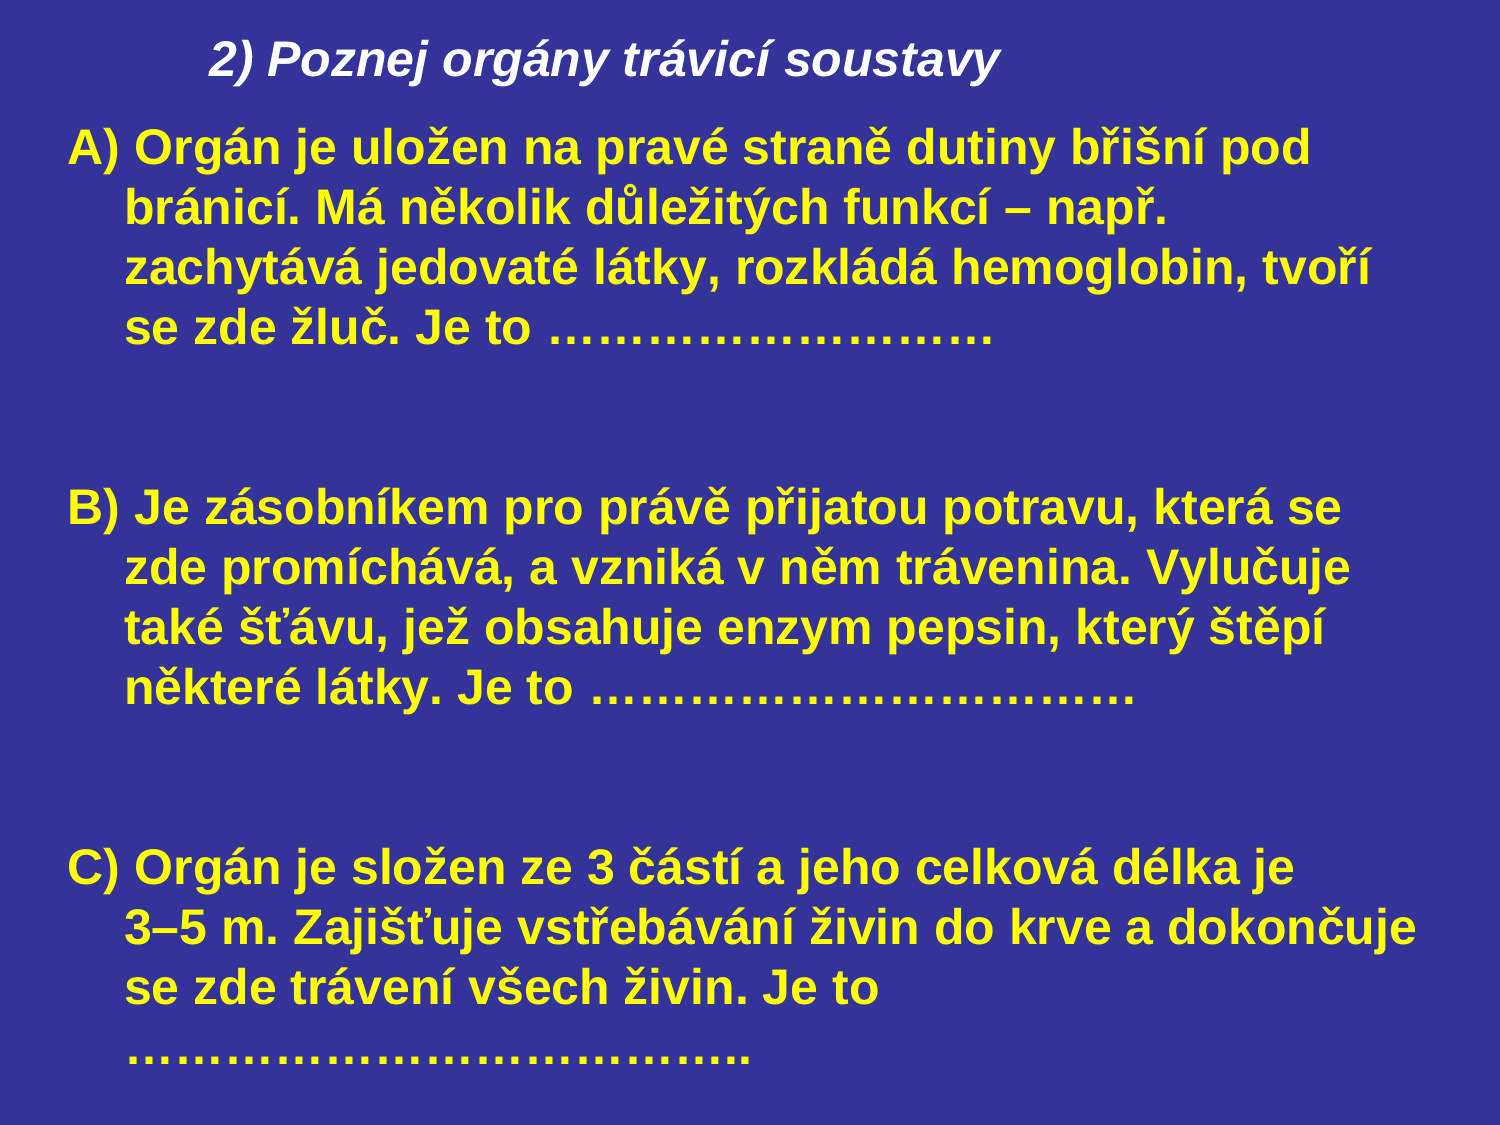

2) Poznej orgány trávicí soustavy
A) Orgán je uložen na pravé straně dutiny břišní pod bránicí. Má několik důležitých funkcí – např. zachytává jedovaté látky, rozkládá hemoglobin, tvoří se zde žluč. Je to ………………………
B) Je zásobníkem pro právě přijatou potravu, která se zde promíchává, a vzniká v něm trávenina. Vylučuje také šťávu, jež obsahuje enzym pepsin, který štěpí některé látky. Je to ……………………………
C) Orgán je složen ze 3 částí a jeho celková délka je
3–5 m. Zajišťuje vstřebávání živin do krve a dokončuje se zde trávení všech živin. Je to ………………………………..